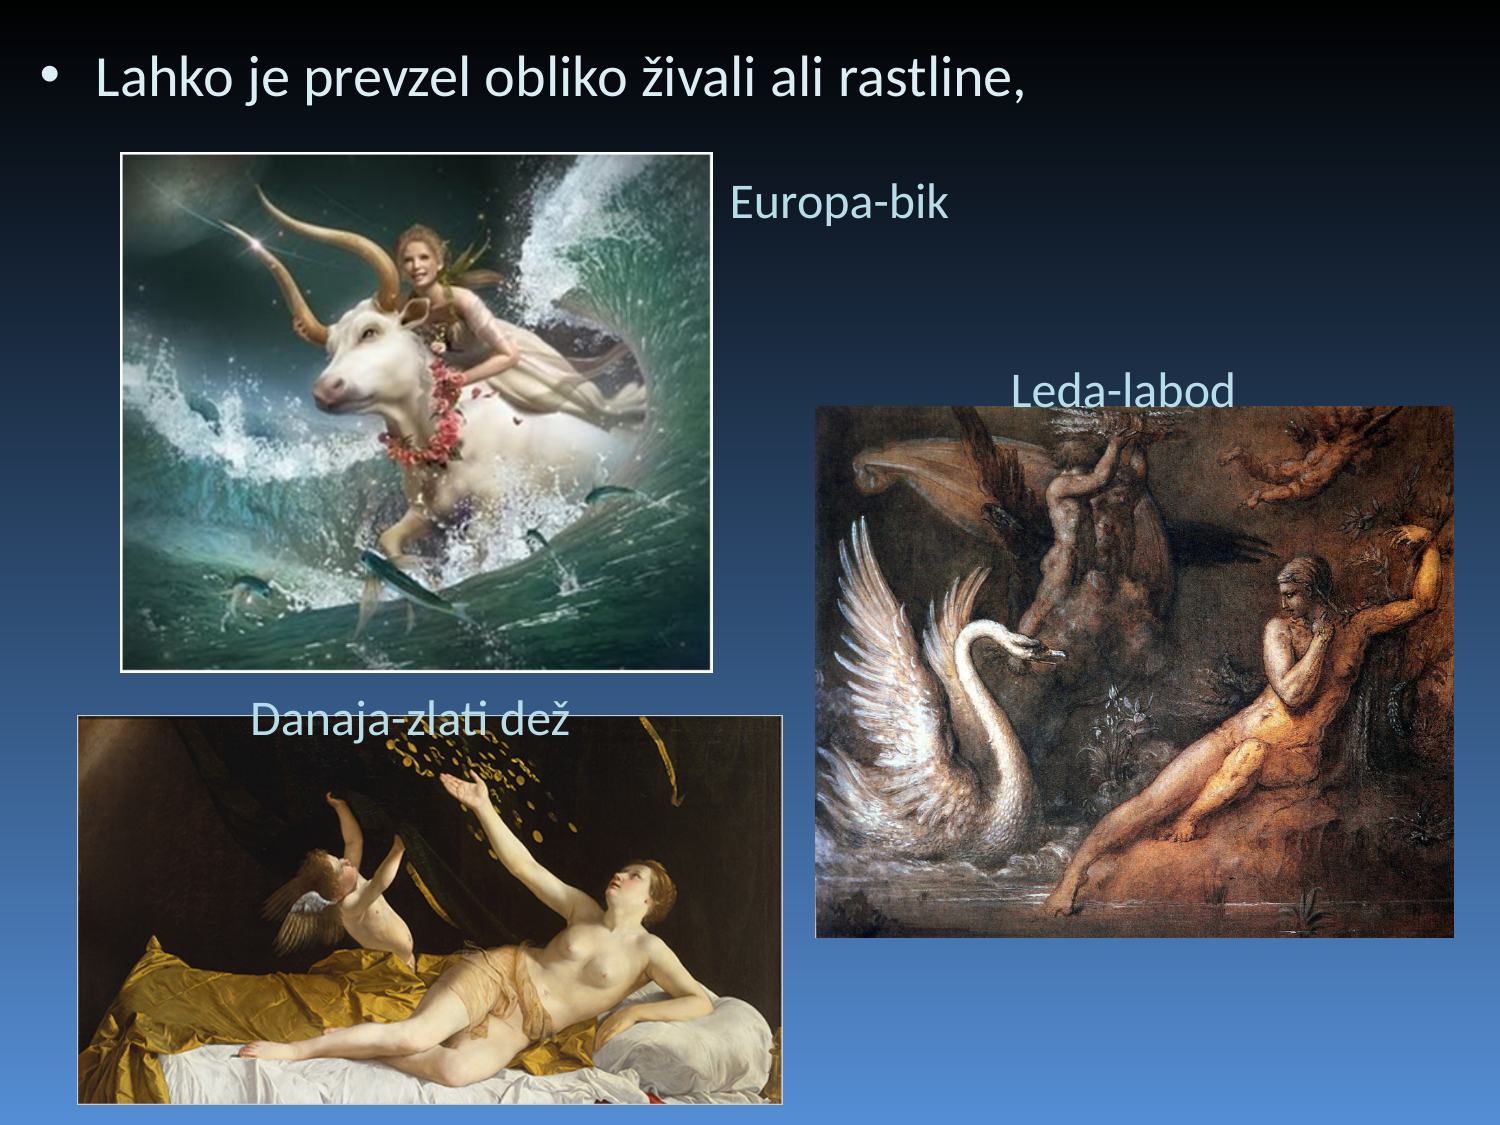

# Lahko je prevzel obliko živali ali rastline,
Europa-bik
Leda-labod
Danaja-zlati dež